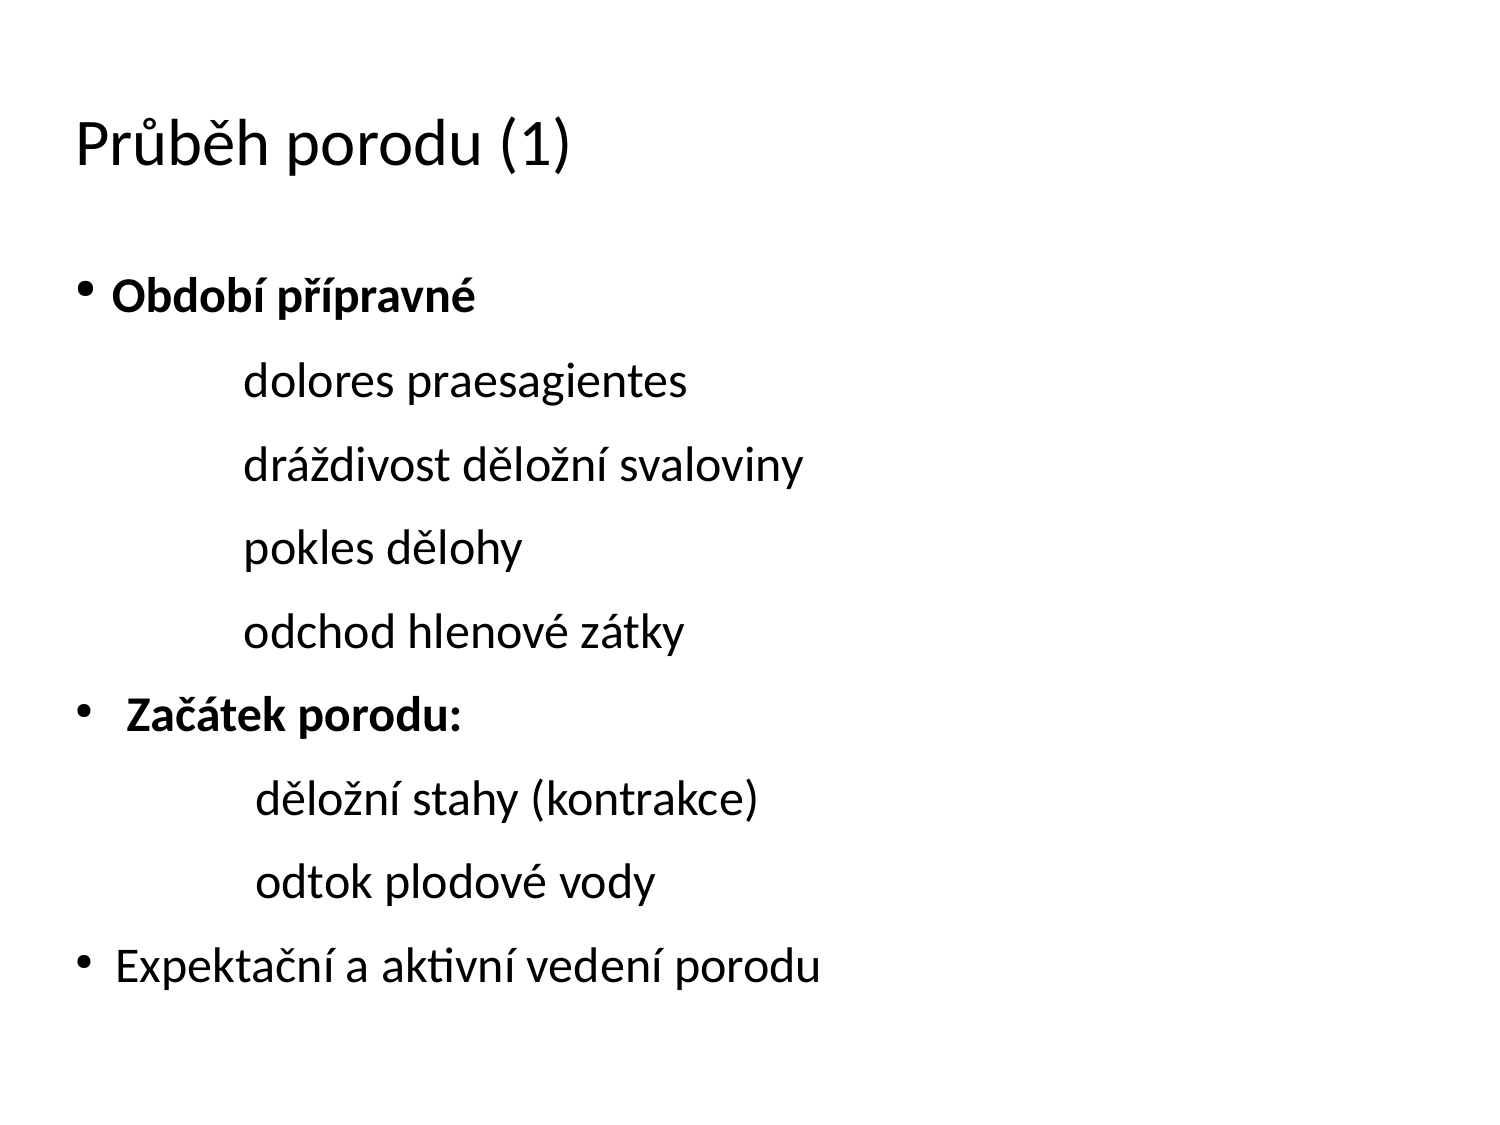

# Průběh porodu (1)
 Období přípravné
 dolores praesagientes
 dráždivost děložní svaloviny
 pokles dělohy
 odchod hlenové zátky
 Začátek porodu:
 děložní stahy (kontrakce)
 odtok plodové vody
 Expektační a aktivní vedení porodu